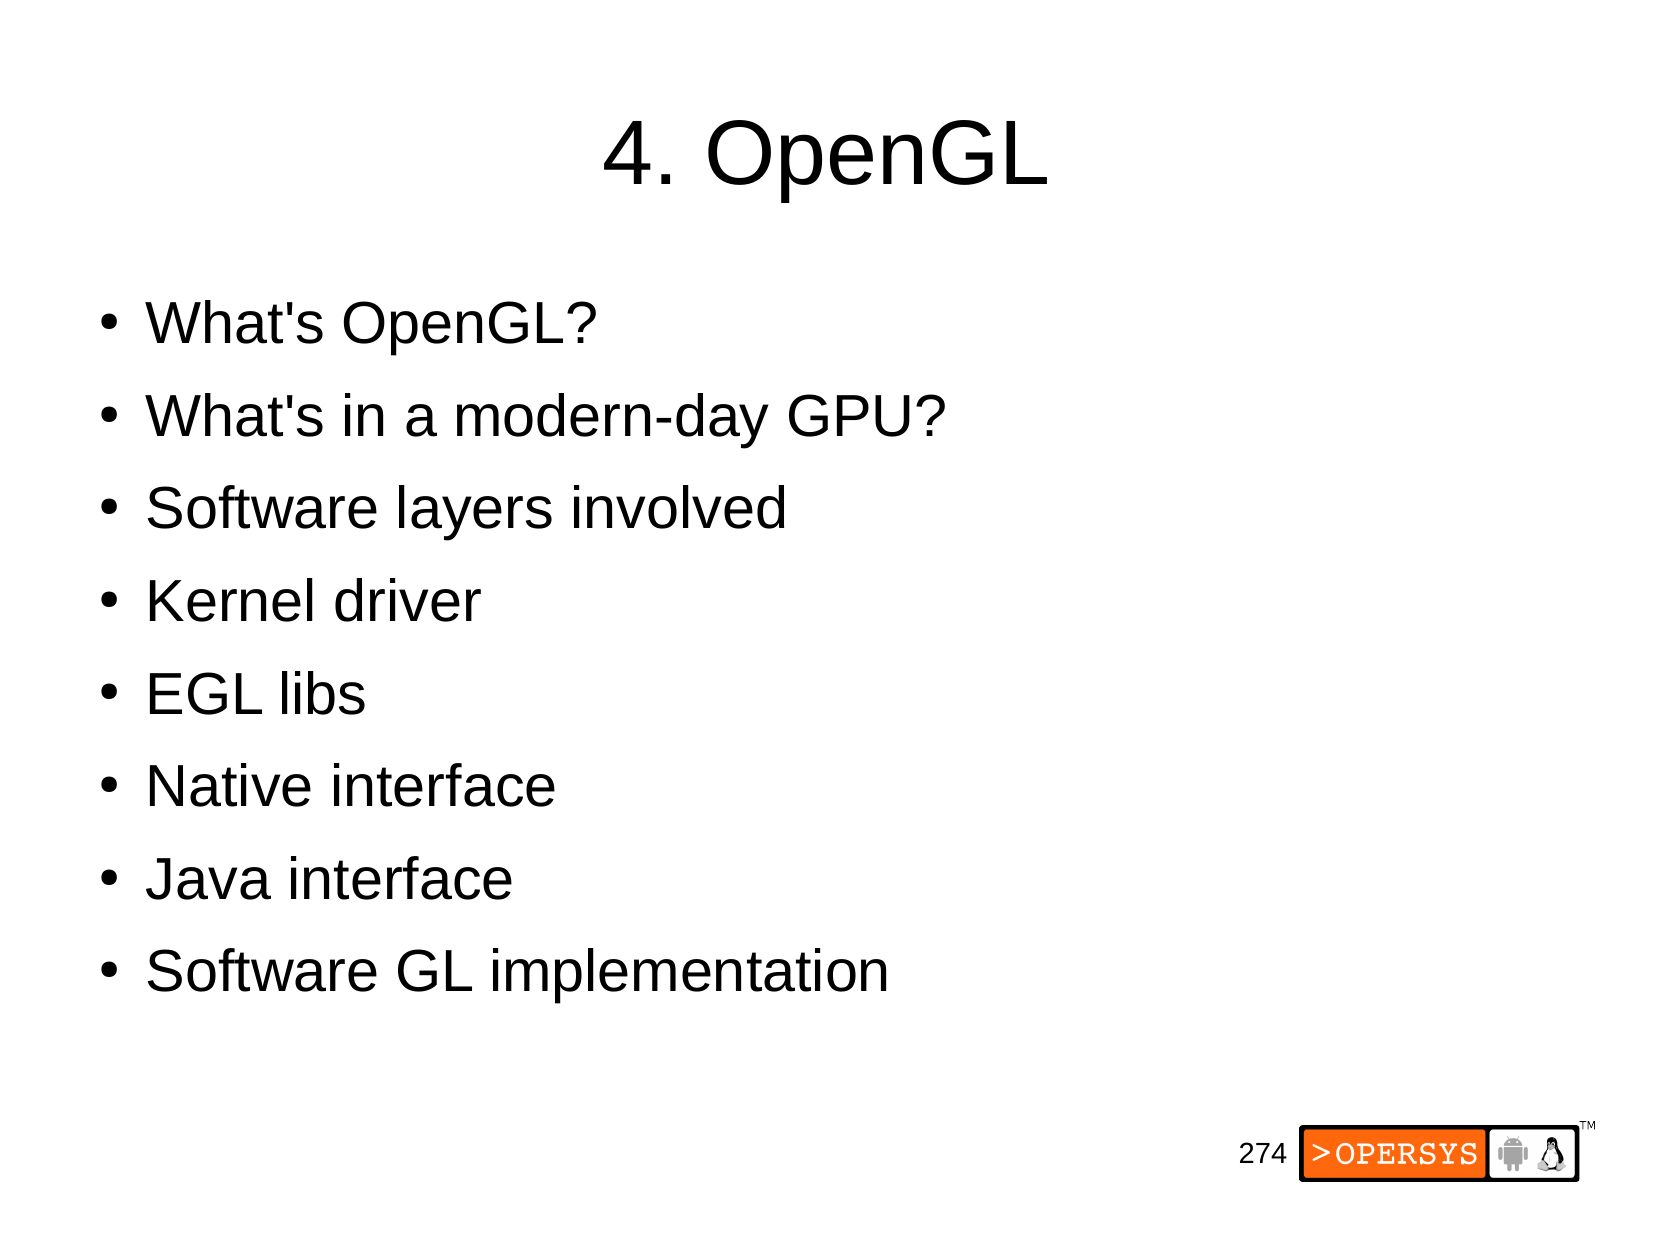

# 4. OpenGL
What's OpenGL?
What's in a modern-day GPU?
Software layers involved
Kernel driver
EGL libs
Native interface
Java interface
Software GL implementation